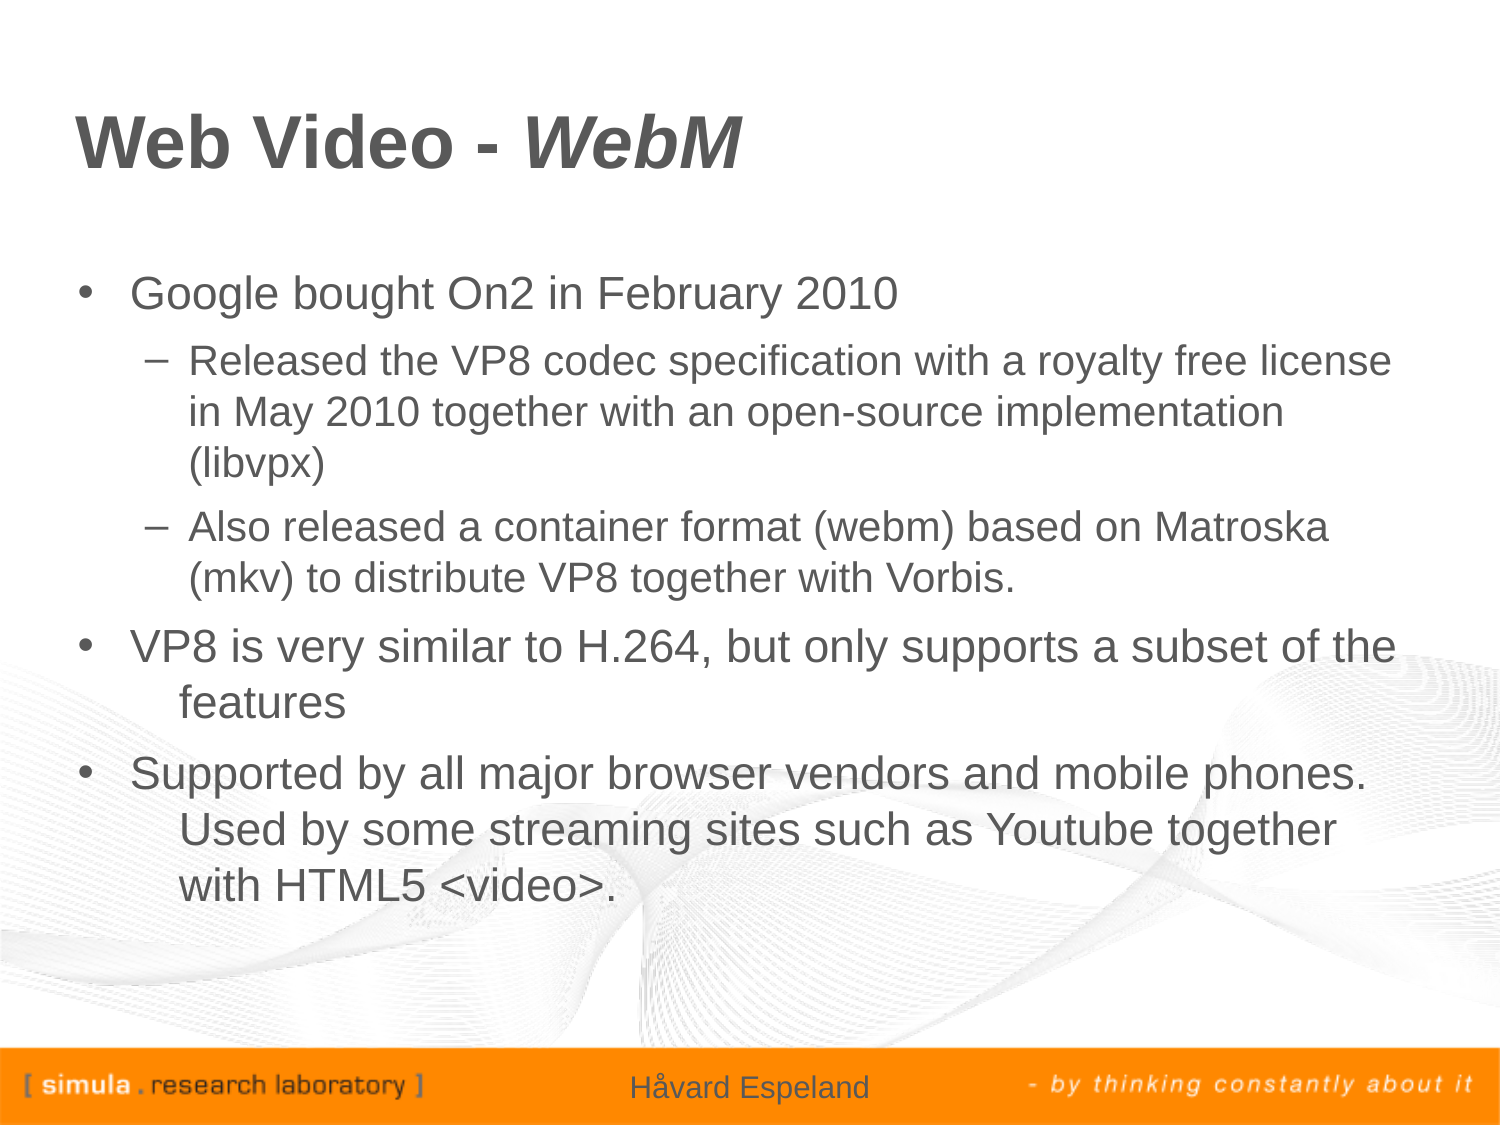

# Web Video - WebM
Google bought On2 in February 2010
Released the VP8 codec specification with a royalty free license in May 2010 together with an open-source implementation (libvpx)
Also released a container format (webm) based on Matroska (mkv) to distribute VP8 together with Vorbis.
VP8 is very similar to H.264, but only supports a subset of the features
Supported by all major browser vendors and mobile phones. Used by some streaming sites such as Youtube together with HTML5 <video>.